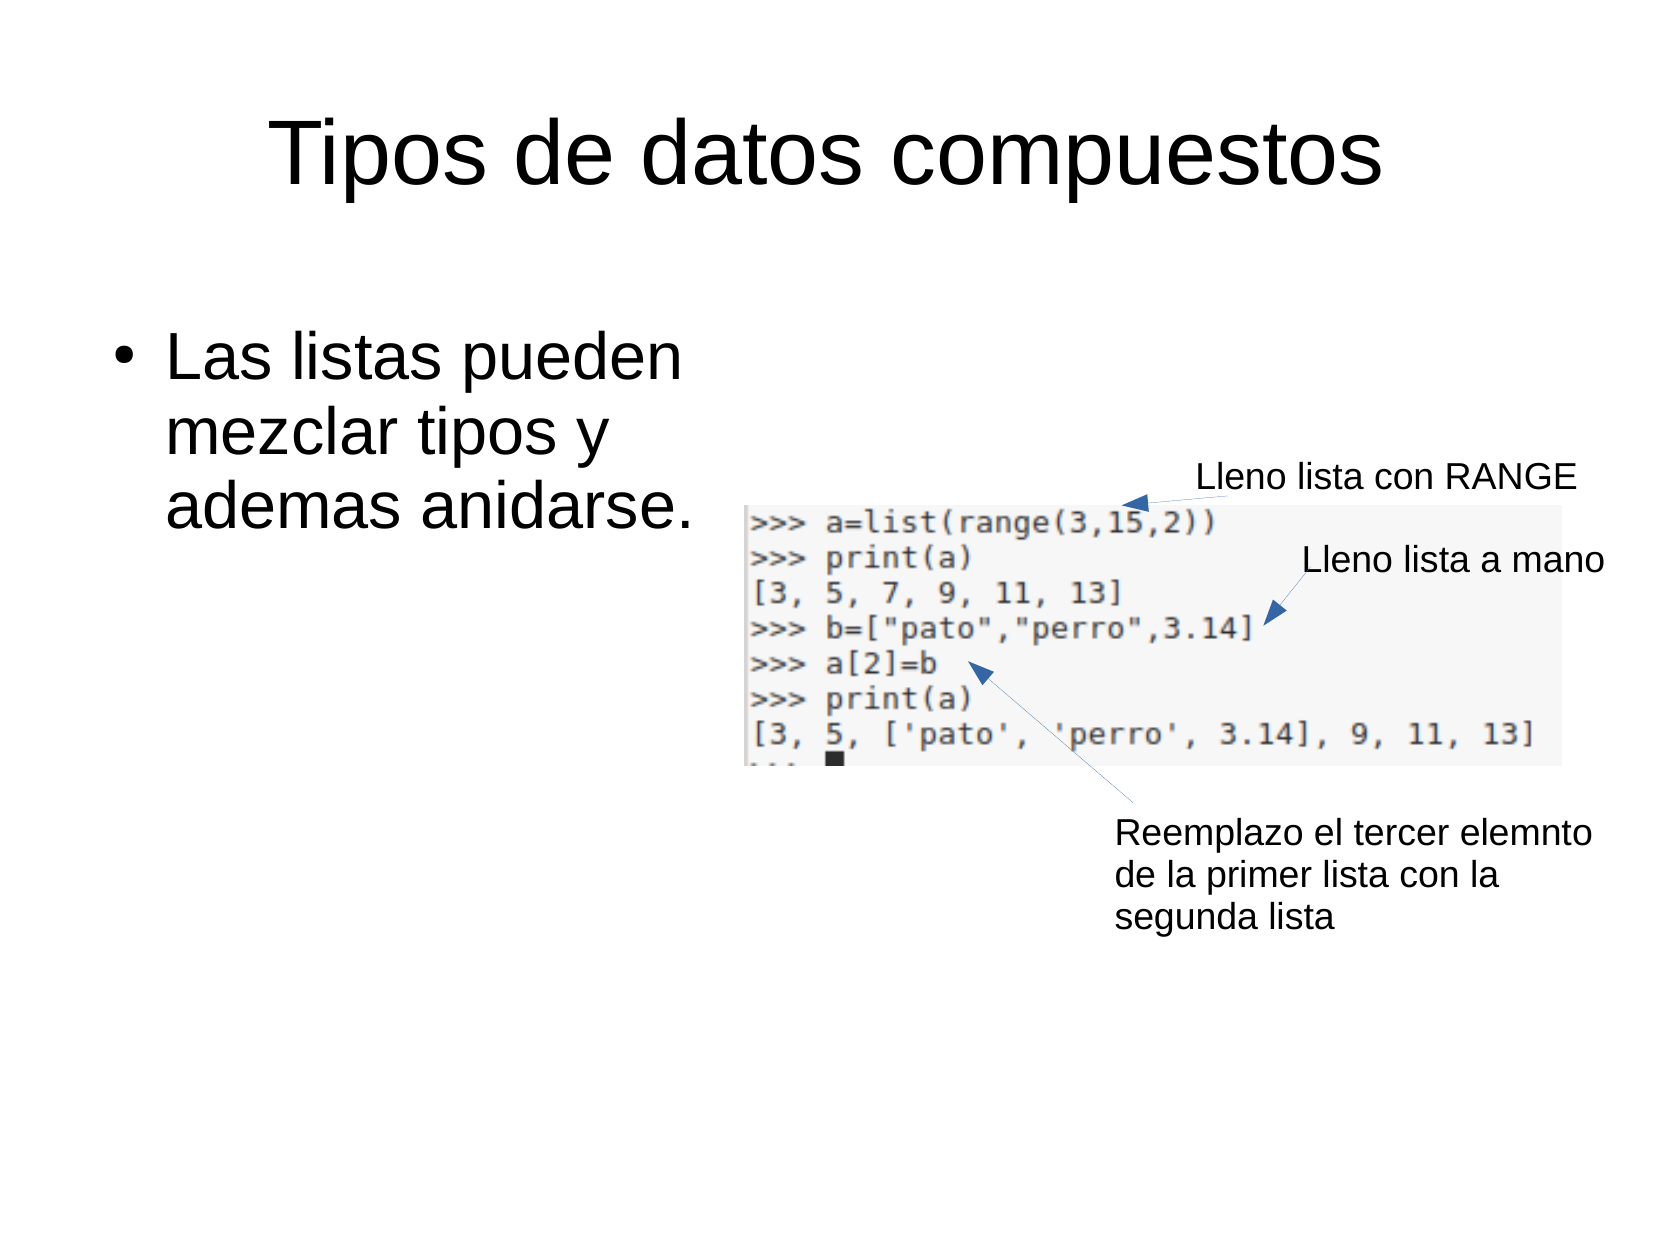

# Tipos de datos compuestos
Las listas pueden mezclar tipos y ademas anidarse.
Lleno lista con RANGE
Lleno lista a mano
Reemplazo el tercer elemnto de la primer lista con la segunda lista